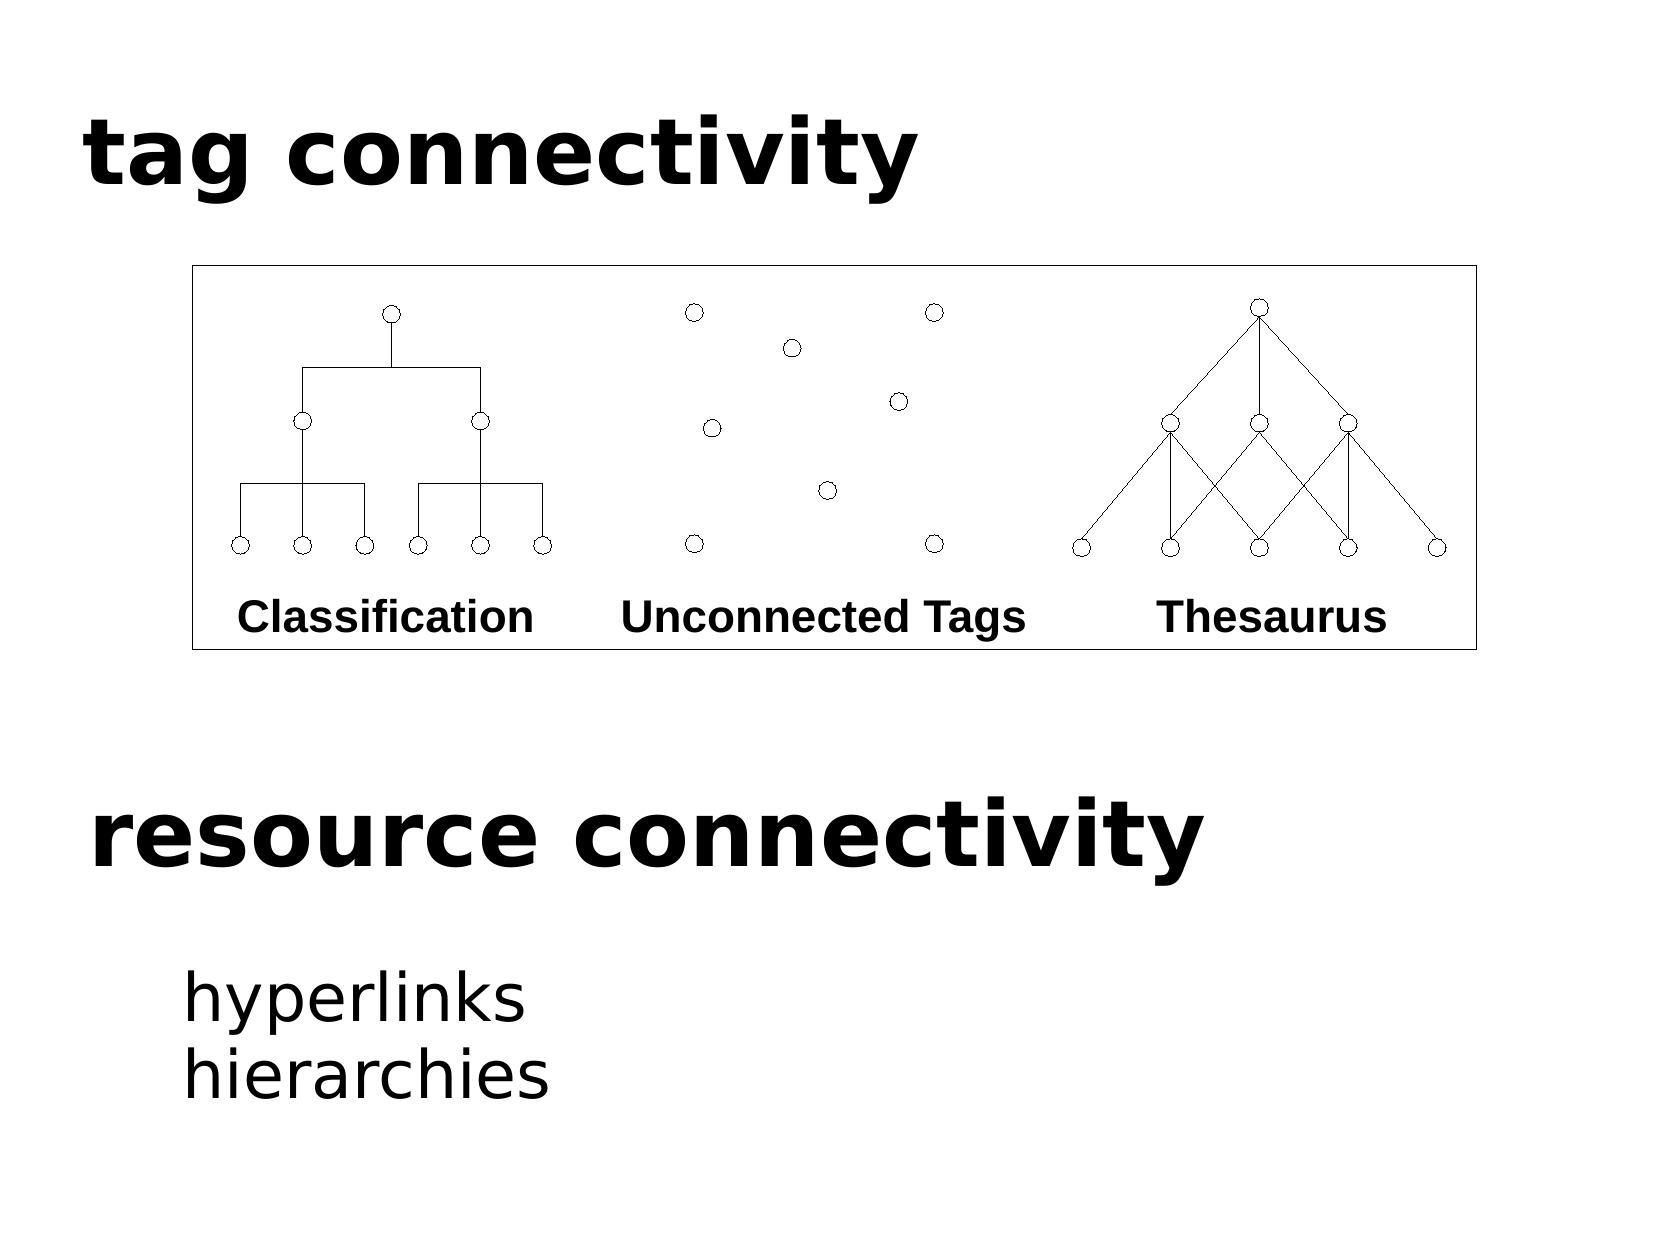

# tag connectivity
Classification
Unconnected Tags
Thesaurus
resource connectivity
 hyperlinks
 hierarchies